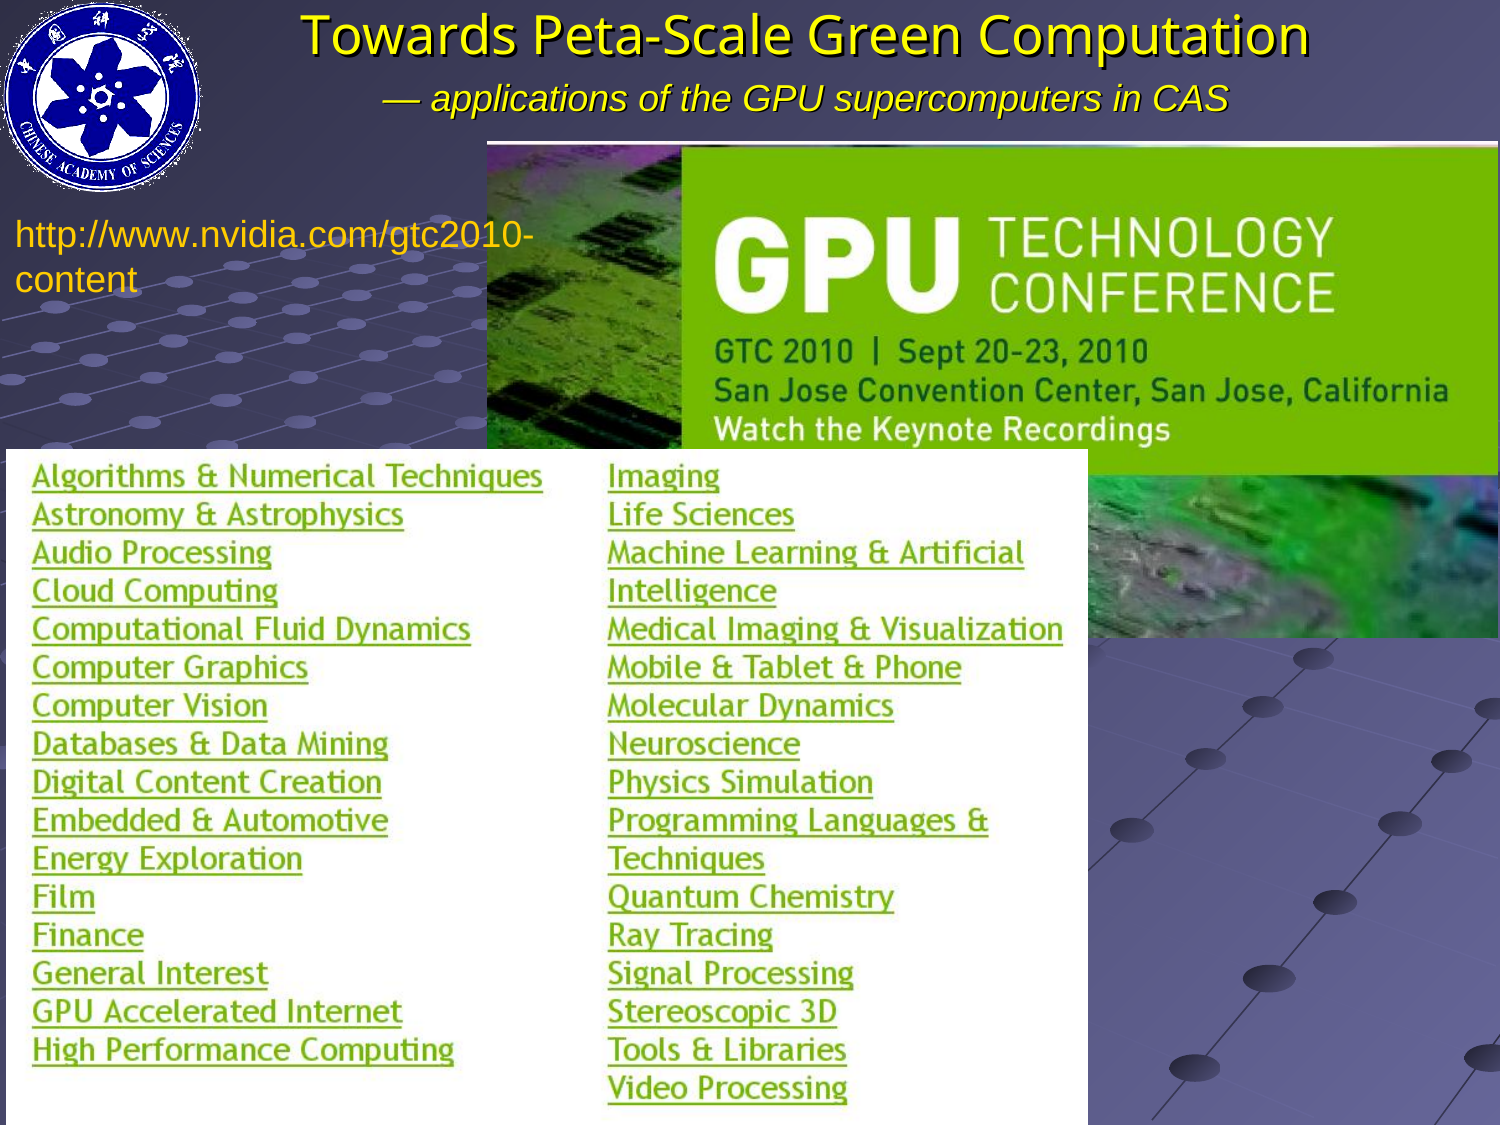

Towards Peta-Scale Green Computation
— applications of the GPU supercomputers in CAS
http://www.nvidia.com/gtc2010-content